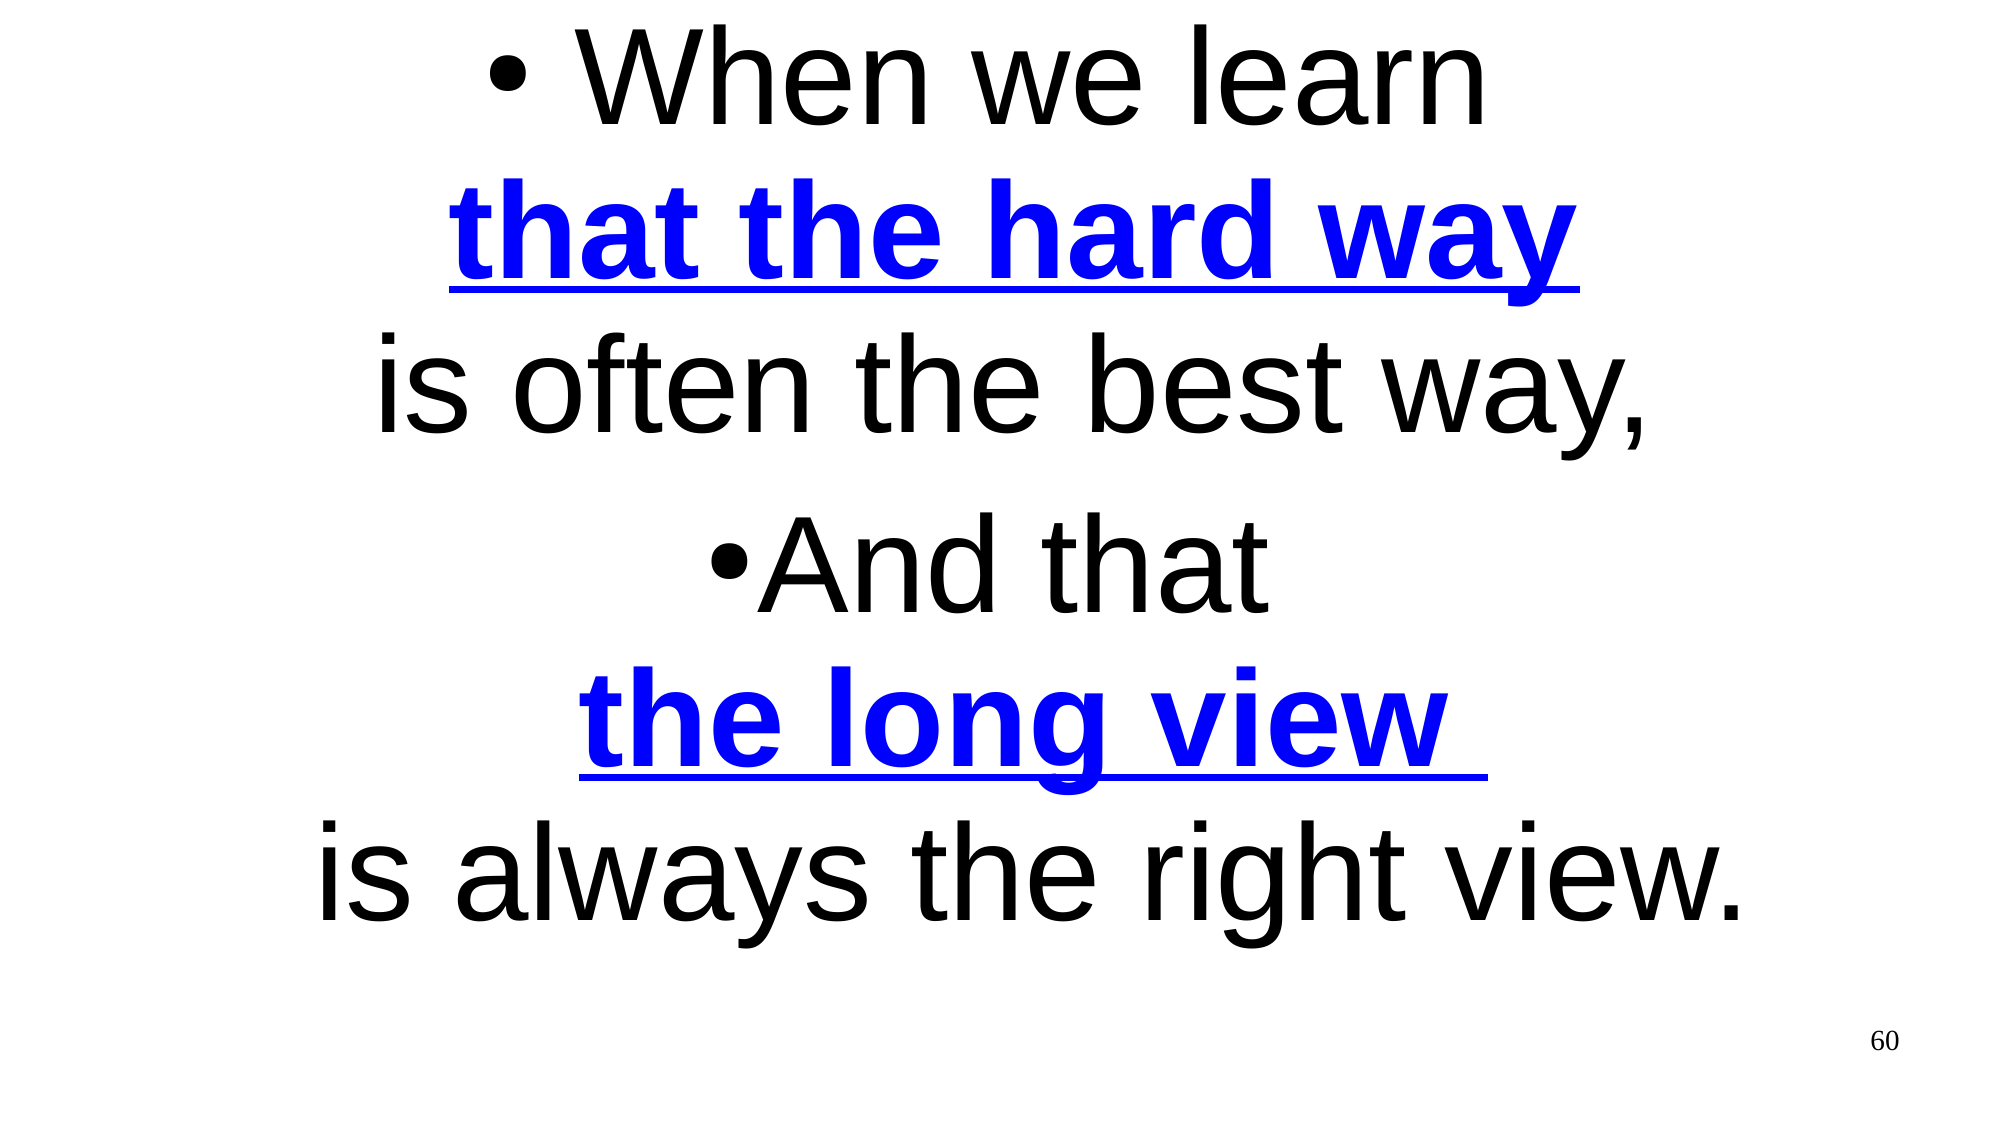

# When we learn that the hard way is often the best way,
And that
the long view
is always the right view.
60